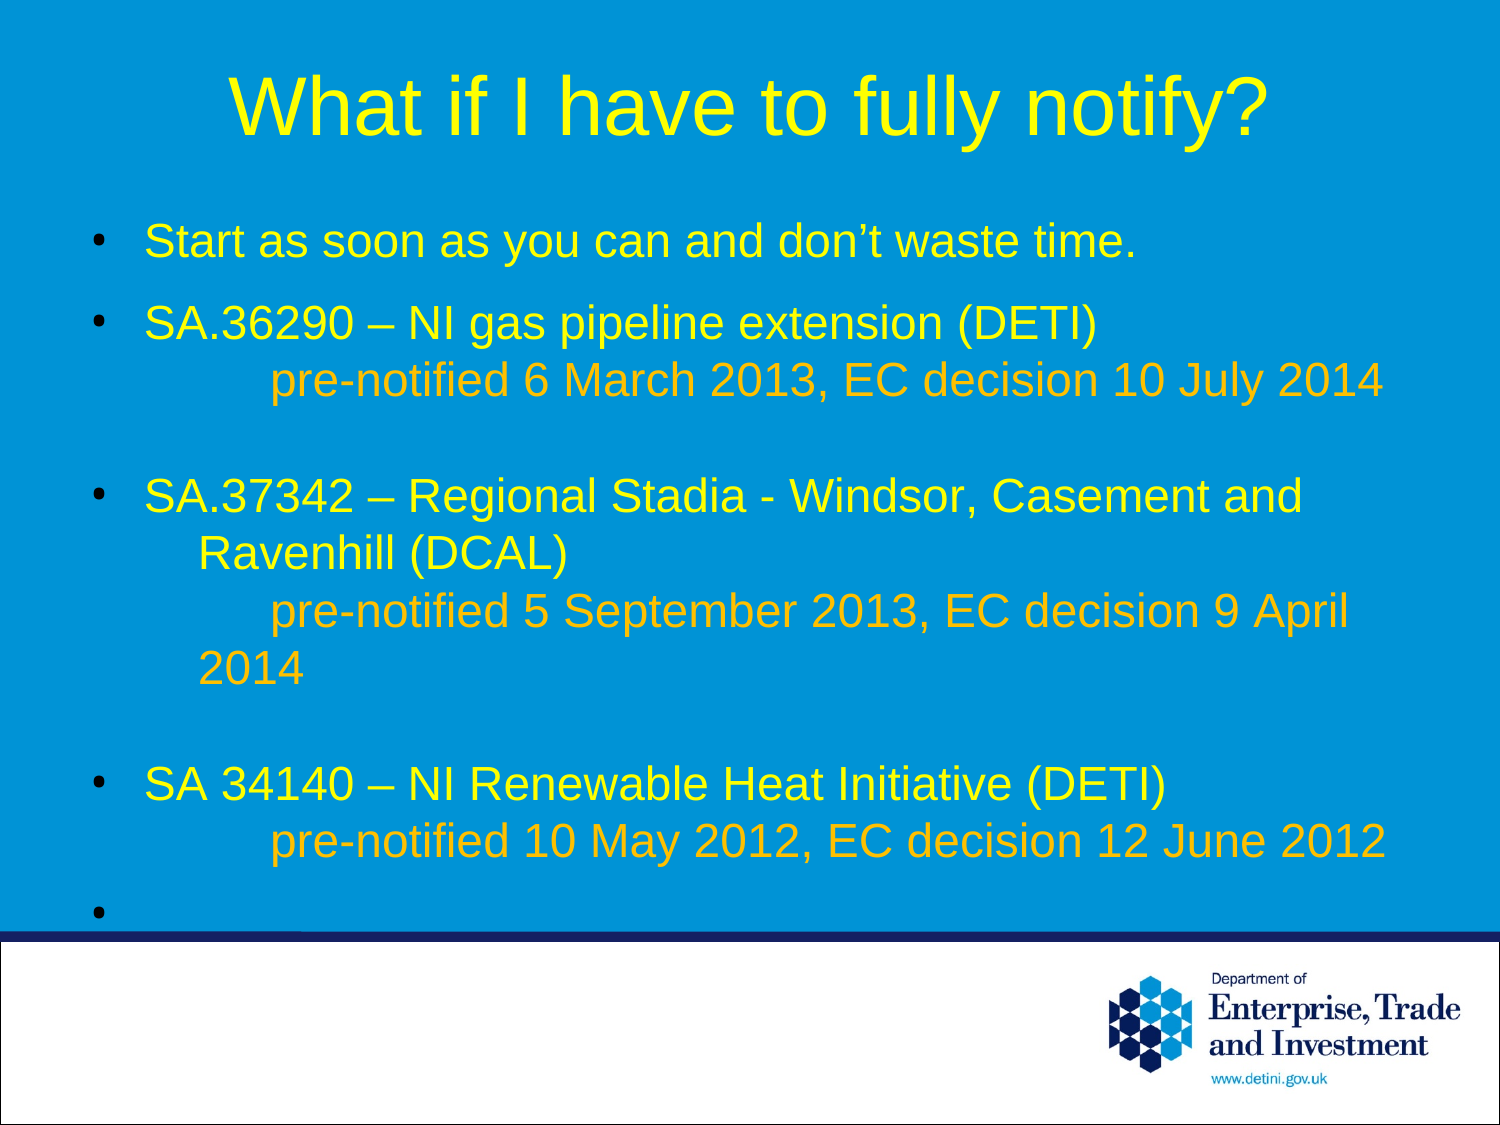

# What if I have to fully notify?
Start as soon as you can and don’t waste time.
SA.36290 – NI gas pipeline extension (DETI)
	pre-notified 6 March 2013, EC decision 10 July 2014
SA.37342 – Regional Stadia - Windsor, Casement and Ravenhill (DCAL)
	pre-notified 5 September 2013, EC decision 9 April 2014
SA 34140 – NI Renewable Heat Initiative (DETI)
	pre-notified 10 May 2012, EC decision 12 June 2012